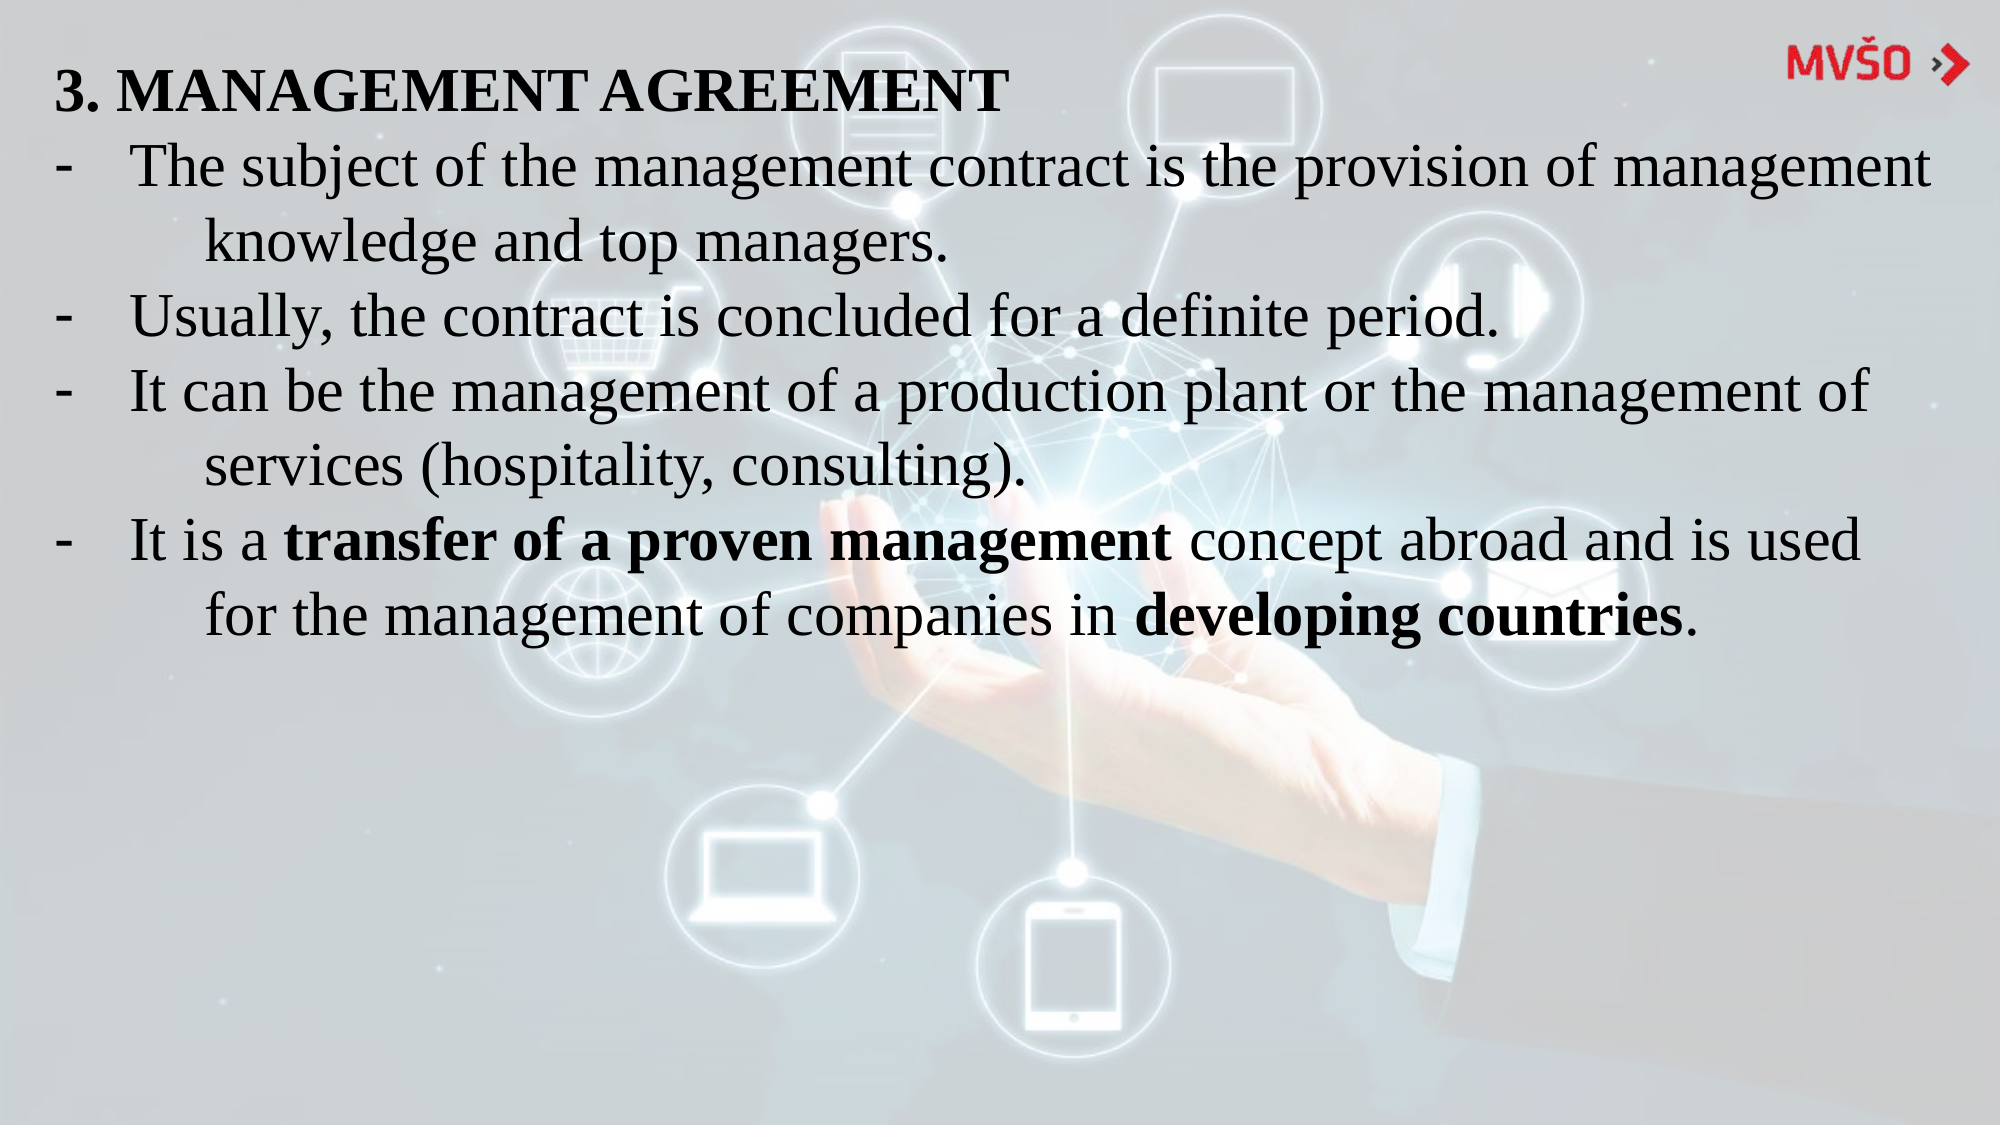

3. MANAGEMENT AGREEMENT
The subject of the management contract is the provision of management knowledge and top managers.
Usually, the contract is concluded for a definite period.
It can be the management of a production plant or the management of services (hospitality, consulting).
It is a transfer of a proven management concept abroad and is used for the management of companies in developing countries.